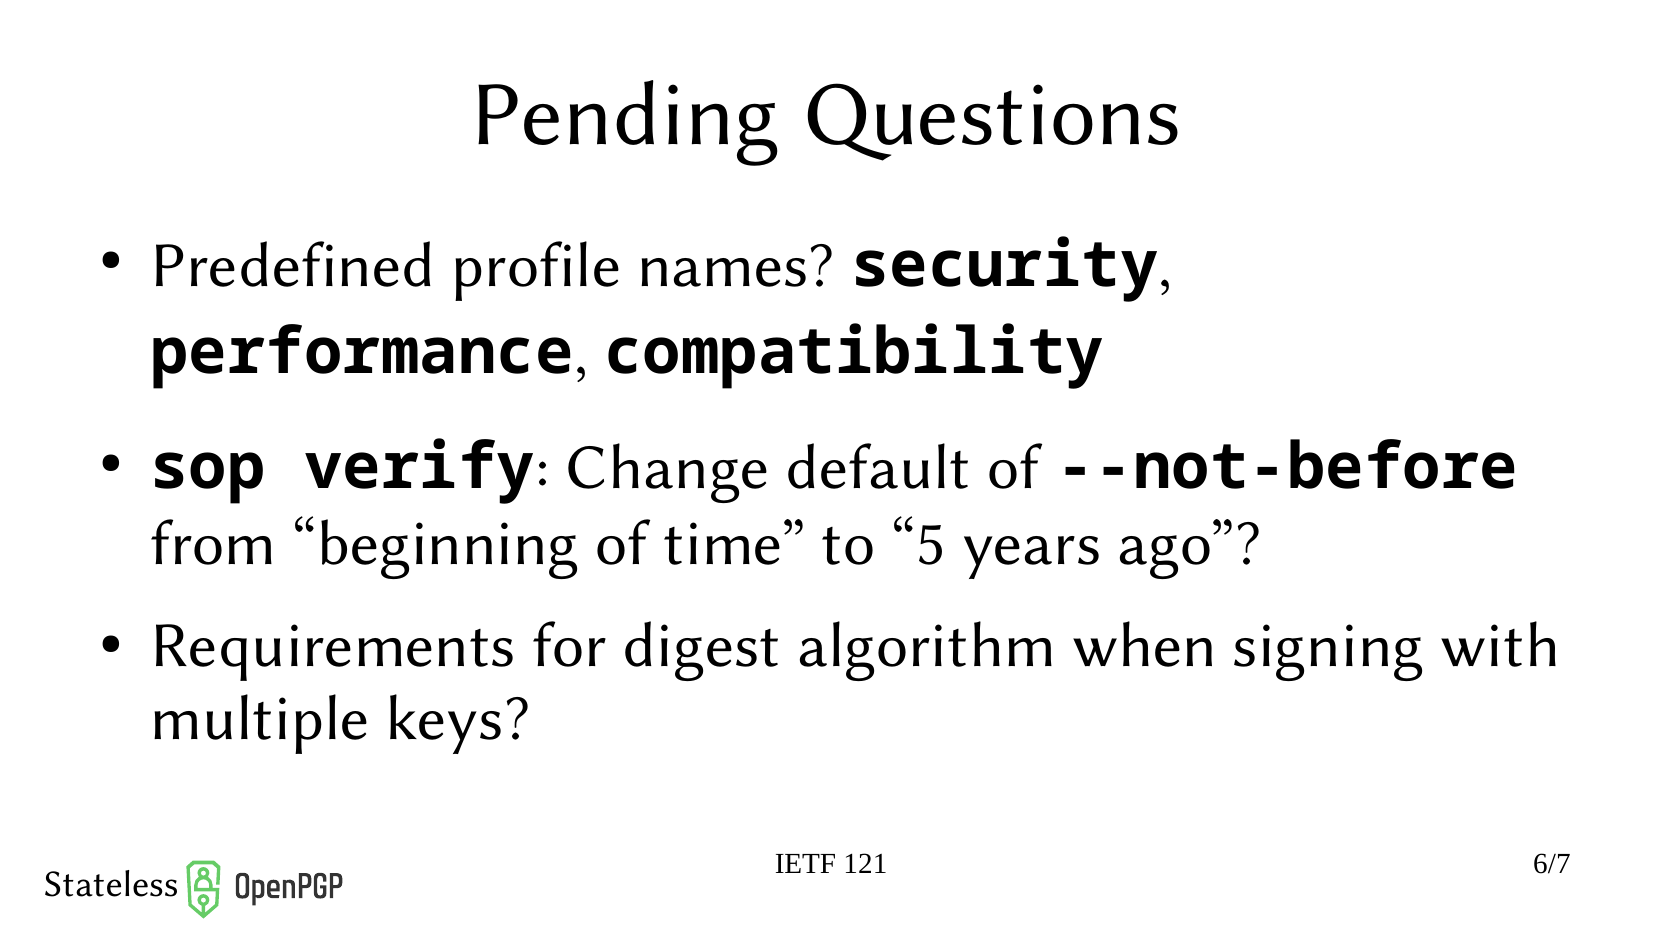

# Pending Questions
Predefined profile names? security, performance, compatibility
sop verify: Change default of --not-before from “beginning of time” to “5 years ago”?
Requirements for digest algorithm when signing with multiple keys?
 IETF 121
6